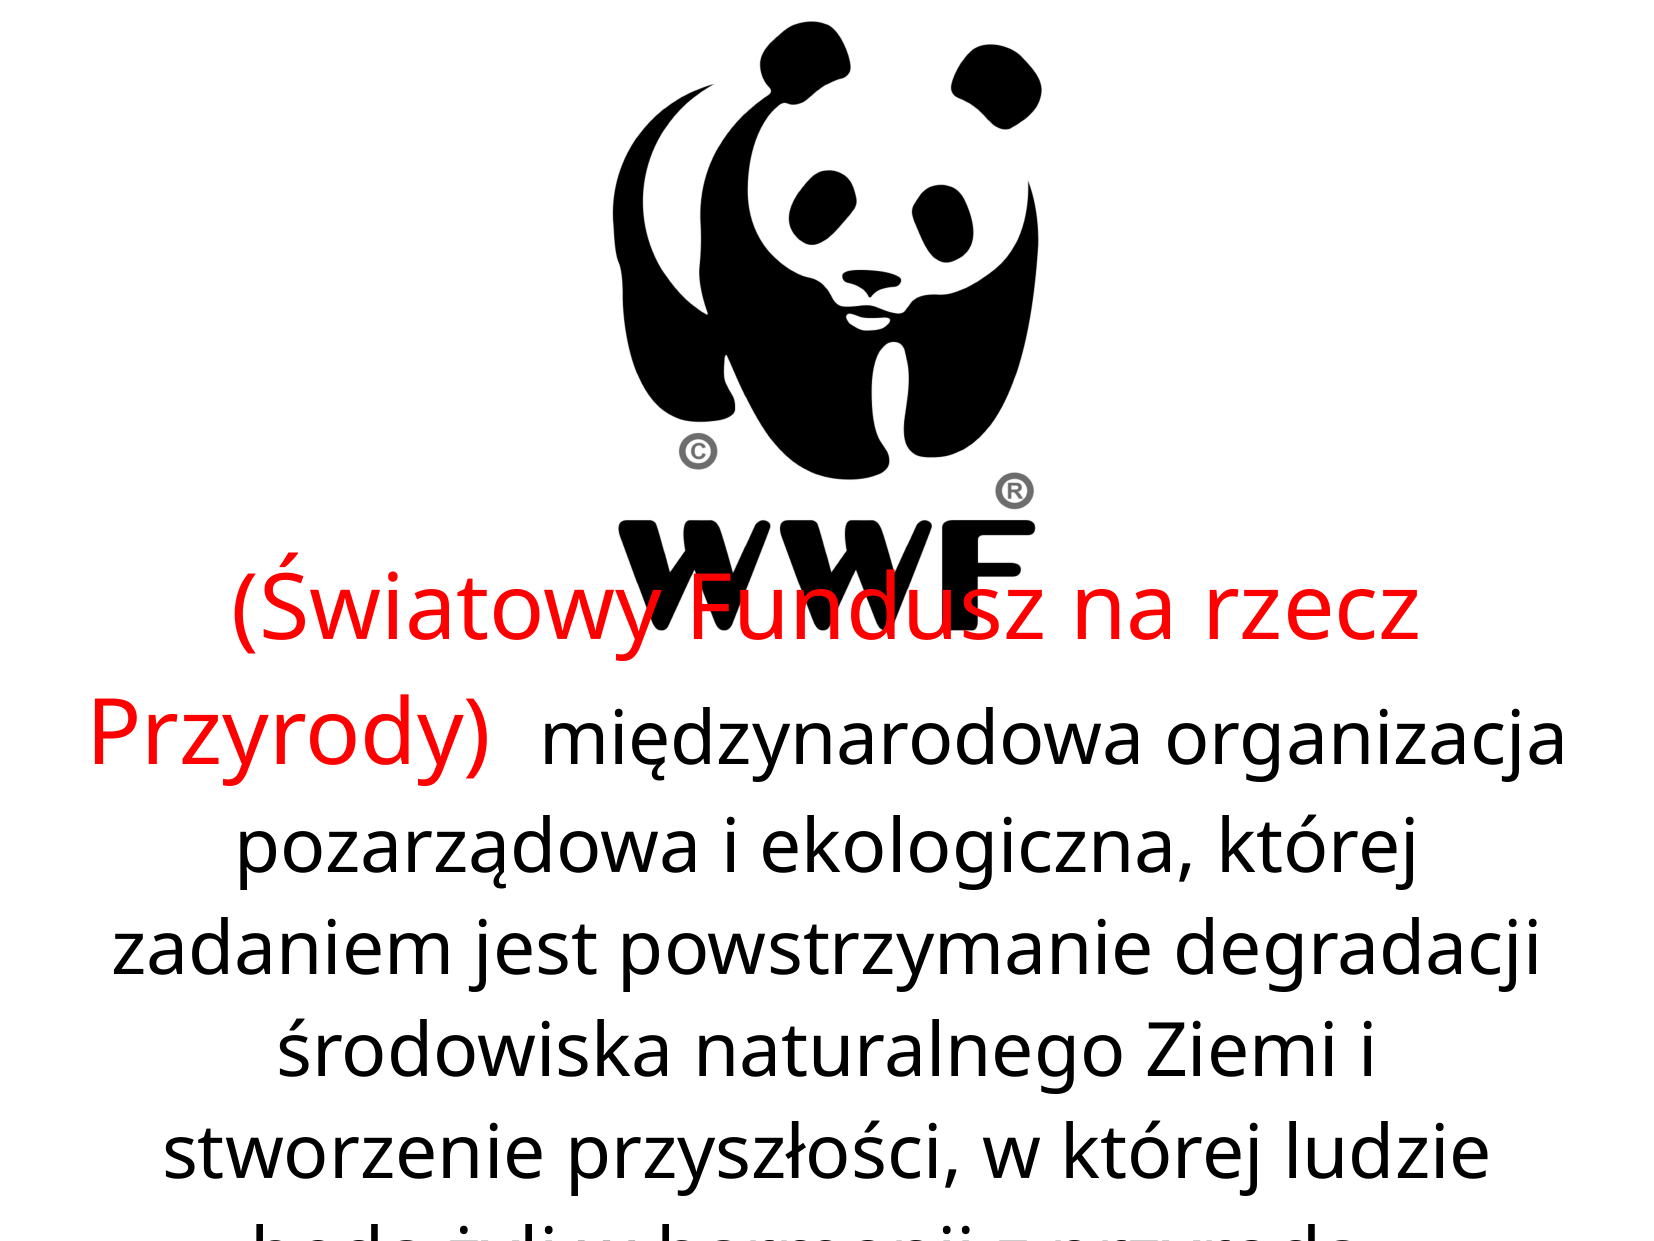

# (Światowy Fundusz na rzecz Przyrody) międzynarodowa organizacja pozarządowa i ekologiczna, której zadaniem jest powstrzymanie degradacji środowiska naturalnego Ziemi i stworzenie przyszłości, w której ludzie będą żyli w harmonii z przyrodą.